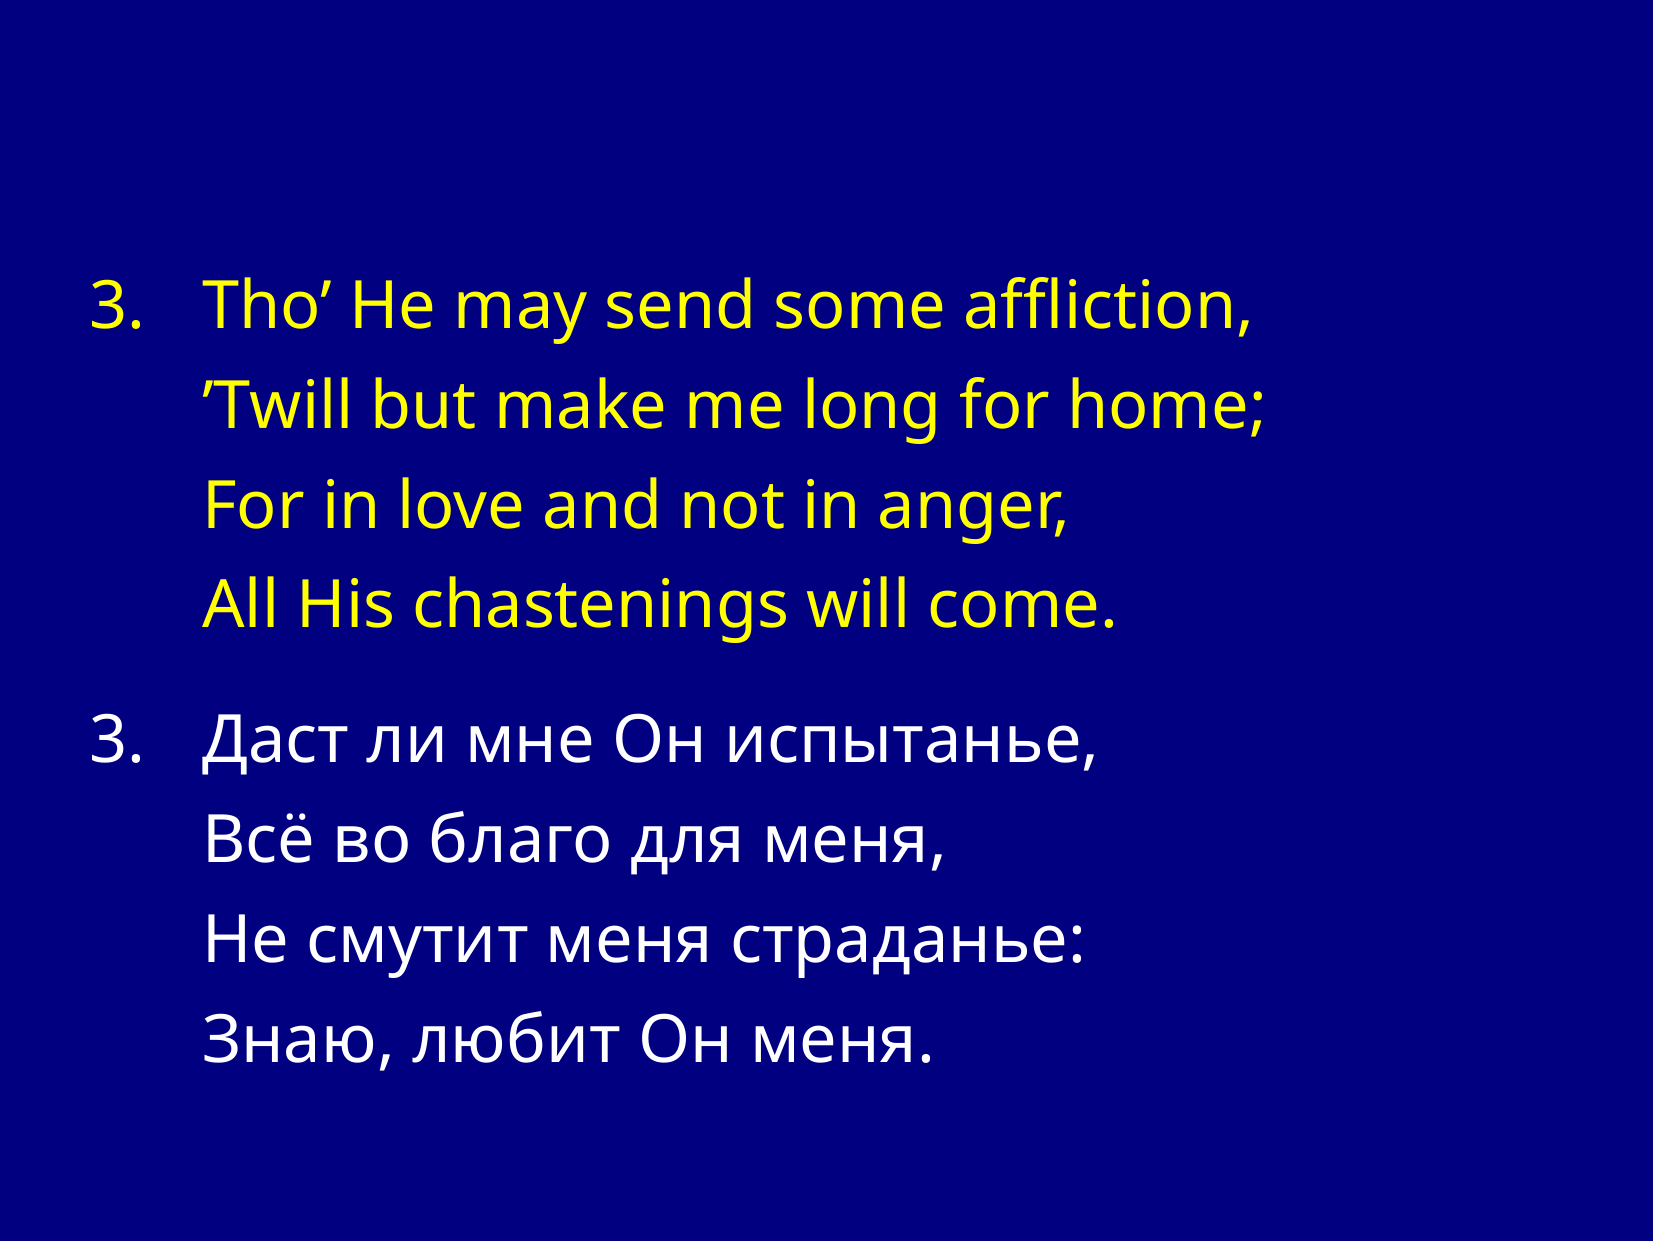

3.	Tho’ He may send some affliction,
	’Twill but make me long for home;
	For in love and not in anger,
	All His chastenings will come.
3.	Даст ли мне Он испытанье,
	Всё во благо для меня,
	Не смутит меня страданье:
	Знаю, любит Он меня.